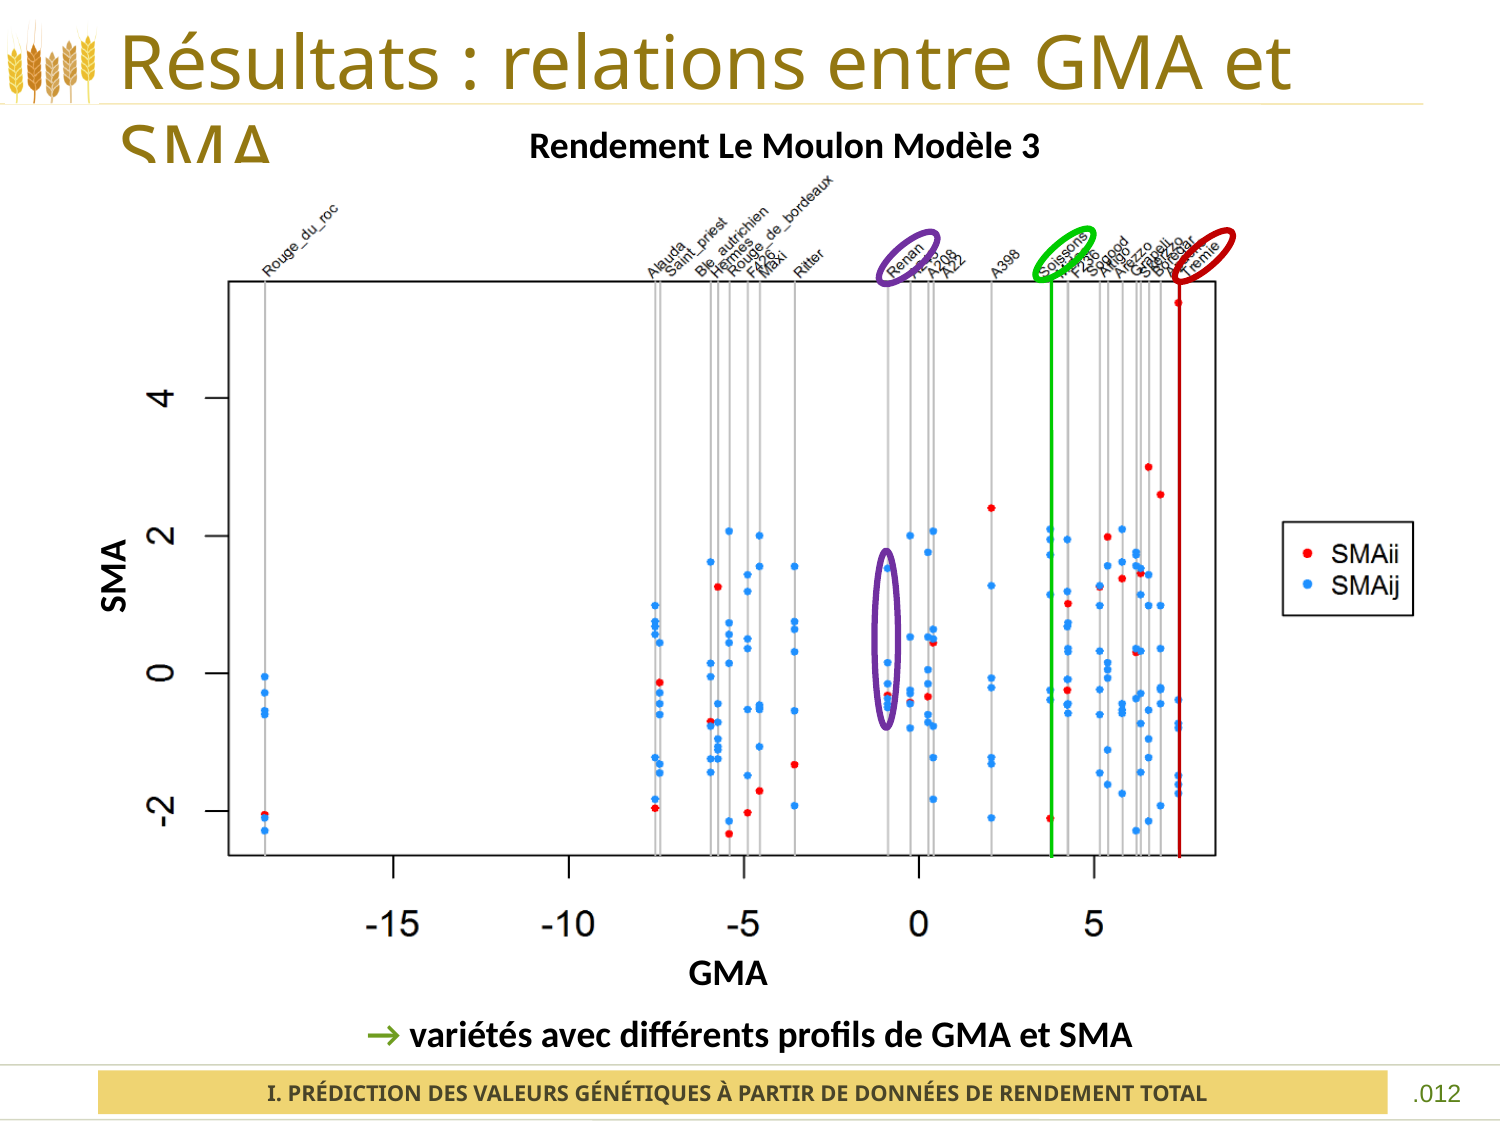

# Résultats : relations entre GMA et SMA
Rendement Le Moulon Modèle 3
SMA
GMA
→ variétés avec différents profils de GMA et SMA
I. PRÉDICTION DES VALEURS GÉNÉTIQUES À PARTIR DE DONNÉES DE RENDEMENT TOTAL